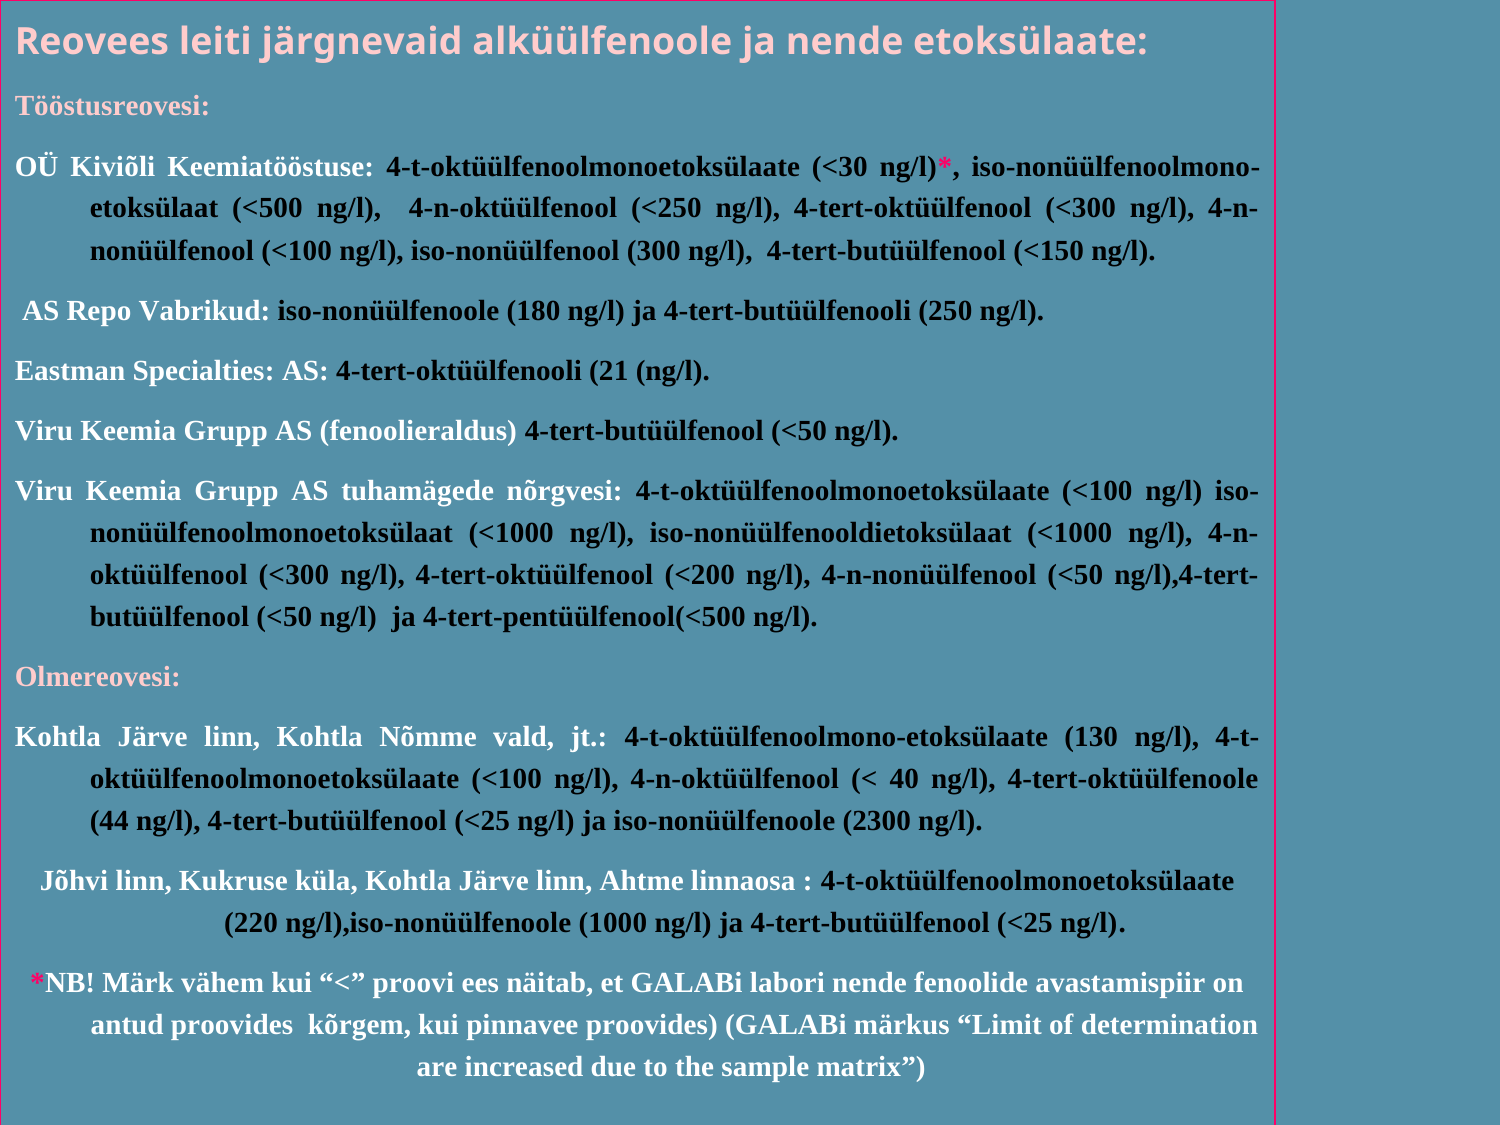

Reovees leiti järgnevaid alküülfenoole ja nende etoksülaate:
Tööstusreovesi:
OÜ Kiviõli Keemiatööstuse: 4-t-oktüülfenoolmonoetoksülaate (<30 ng/l)*, iso-nonüülfenoolmono-etoksülaat (<500 ng/l), 4-n-oktüülfenool (<250 ng/l), 4-tert-oktüülfenool (<300 ng/l), 4-n-nonüülfenool (<100 ng/l), iso-nonüülfenool (300 ng/l), 4-tert-butüülfenool (<150 ng/l).
 AS Repo Vabrikud: iso-nonüülfenoole (180 ng/l) ja 4-tert-butüülfenooli (250 ng/l).
Eastman Specialties: AS: 4-tert-oktüülfenooli (21 (ng/l).
Viru Keemia Grupp AS (fenoolieraldus) 4-tert-butüülfenool (<50 ng/l).
Viru Keemia Grupp AS tuhamägede nõrgvesi: 4-t-oktüülfenoolmonoetoksülaate (<100 ng/l) iso-nonüülfenoolmonoetoksülaat (<1000 ng/l), iso-nonüülfenooldietoksülaat (<1000 ng/l), 4-n-oktüülfenool (<300 ng/l), 4-tert-oktüülfenool (<200 ng/l), 4-n-nonüülfenool (<50 ng/l),4-tert-butüülfenool (<50 ng/l) ja 4-tert-pentüülfenool(<500 ng/l).
Olmereovesi:
Kohtla Järve linn, Kohtla Nõmme vald, jt.: 4-t-oktüülfenoolmono-etoksülaate (130 ng/l), 4-t-oktüülfenoolmonoetoksülaate (<100 ng/l), 4-n-oktüülfenool (< 40 ng/l), 4-tert-oktüülfenoole (44 ng/l), 4-tert-butüülfenool (<25 ng/l) ja iso-nonüülfenoole (2300 ng/l).
Jõhvi linn, Kukruse küla, Kohtla Järve linn, Ahtme linnaosa : 4-t-oktüülfenoolmonoetoksülaate (220 ng/l),iso-nonüülfenoole (1000 ng/l) ja 4-tert-butüülfenool (<25 ng/l).
*NB! Märk vähem kui “<” proovi ees näitab, et GALABi labori nende fenoolide avastamispiir on antud proovides kõrgem, kui pinnavee proovides) (GALABi märkus “Limit of determination are increased due to the sample matrix”)